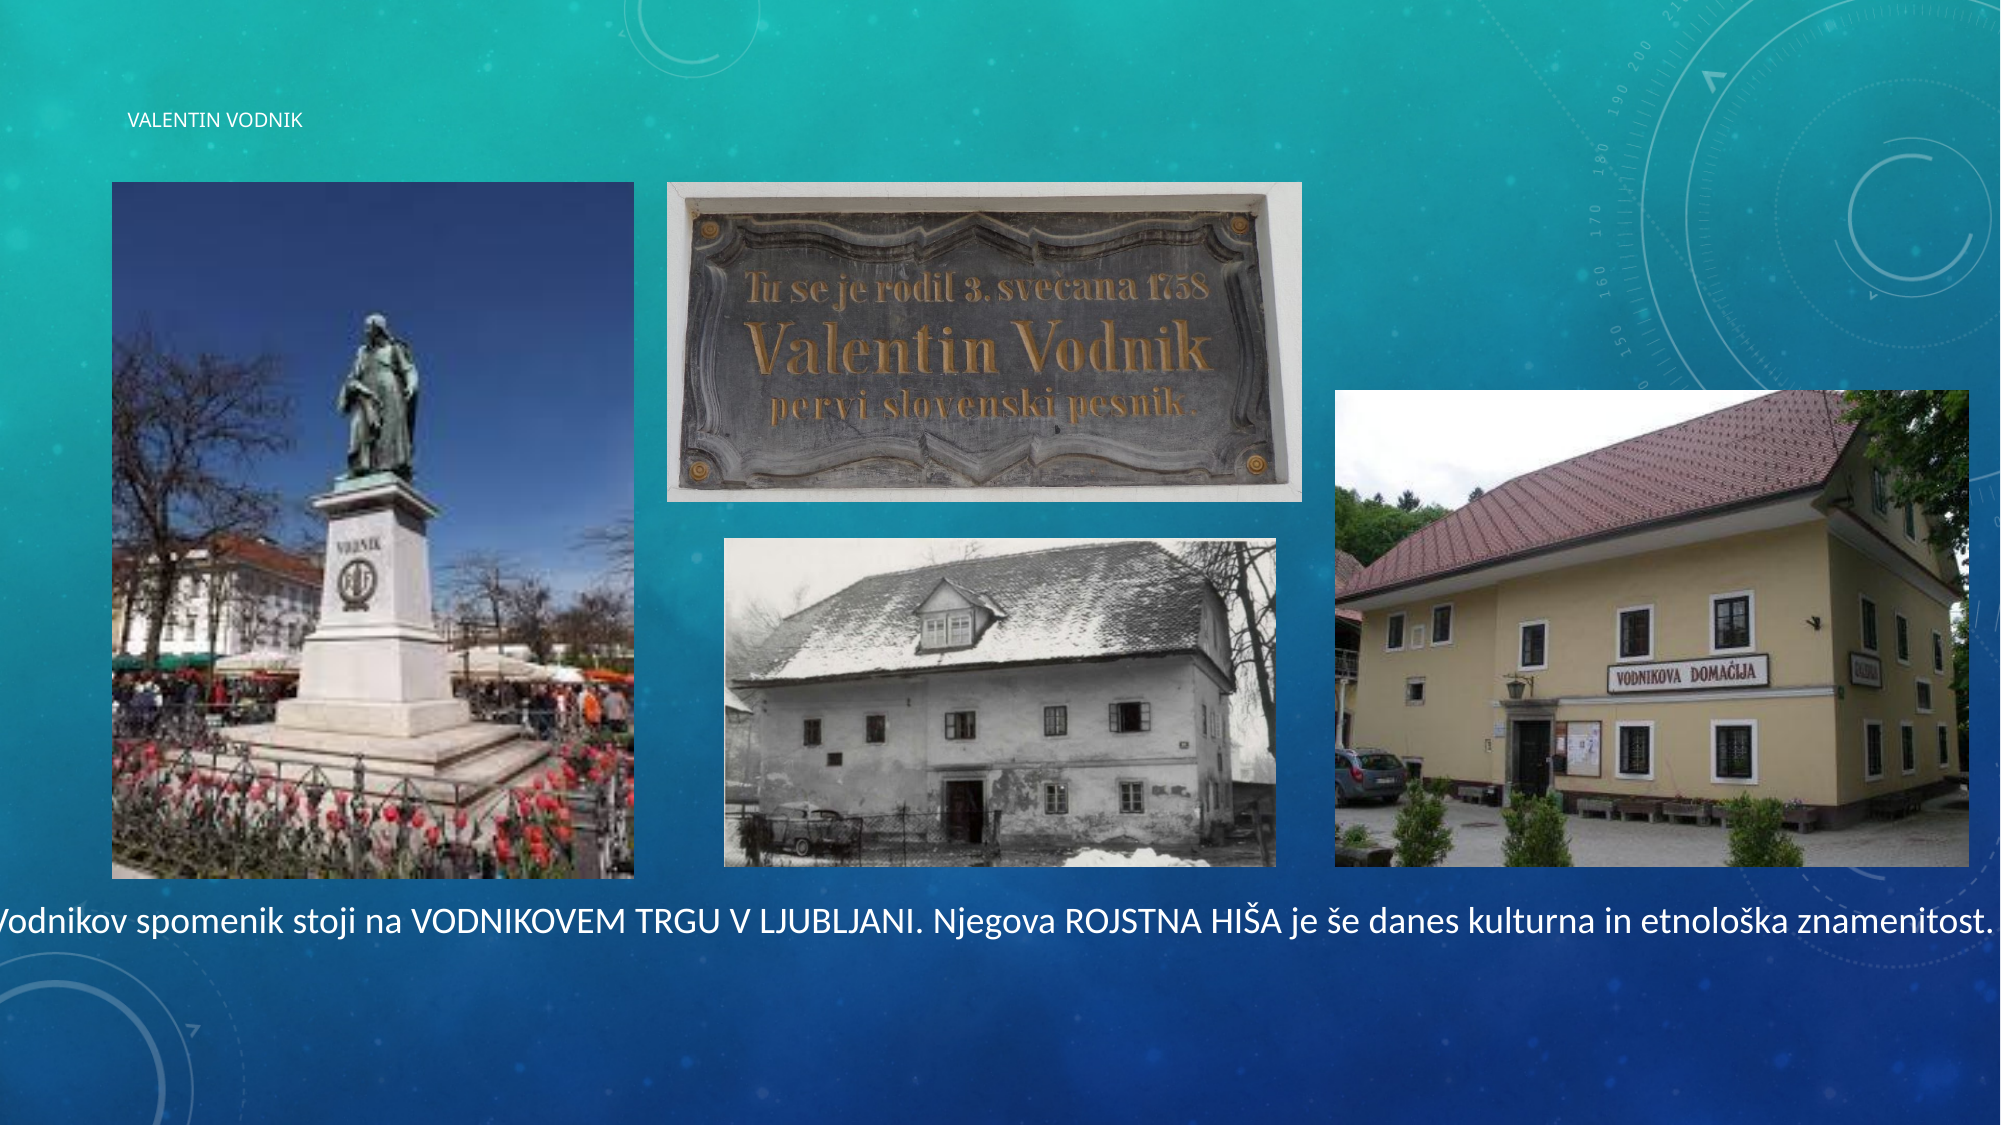

# VALENTIN VODNIK
Vodnikov spomenik stoji na VODNIKOVEM TRGU V LJUBLJANI. Njegova ROJSTNA HIŠA je še danes kulturna in etnološka znamenitost.